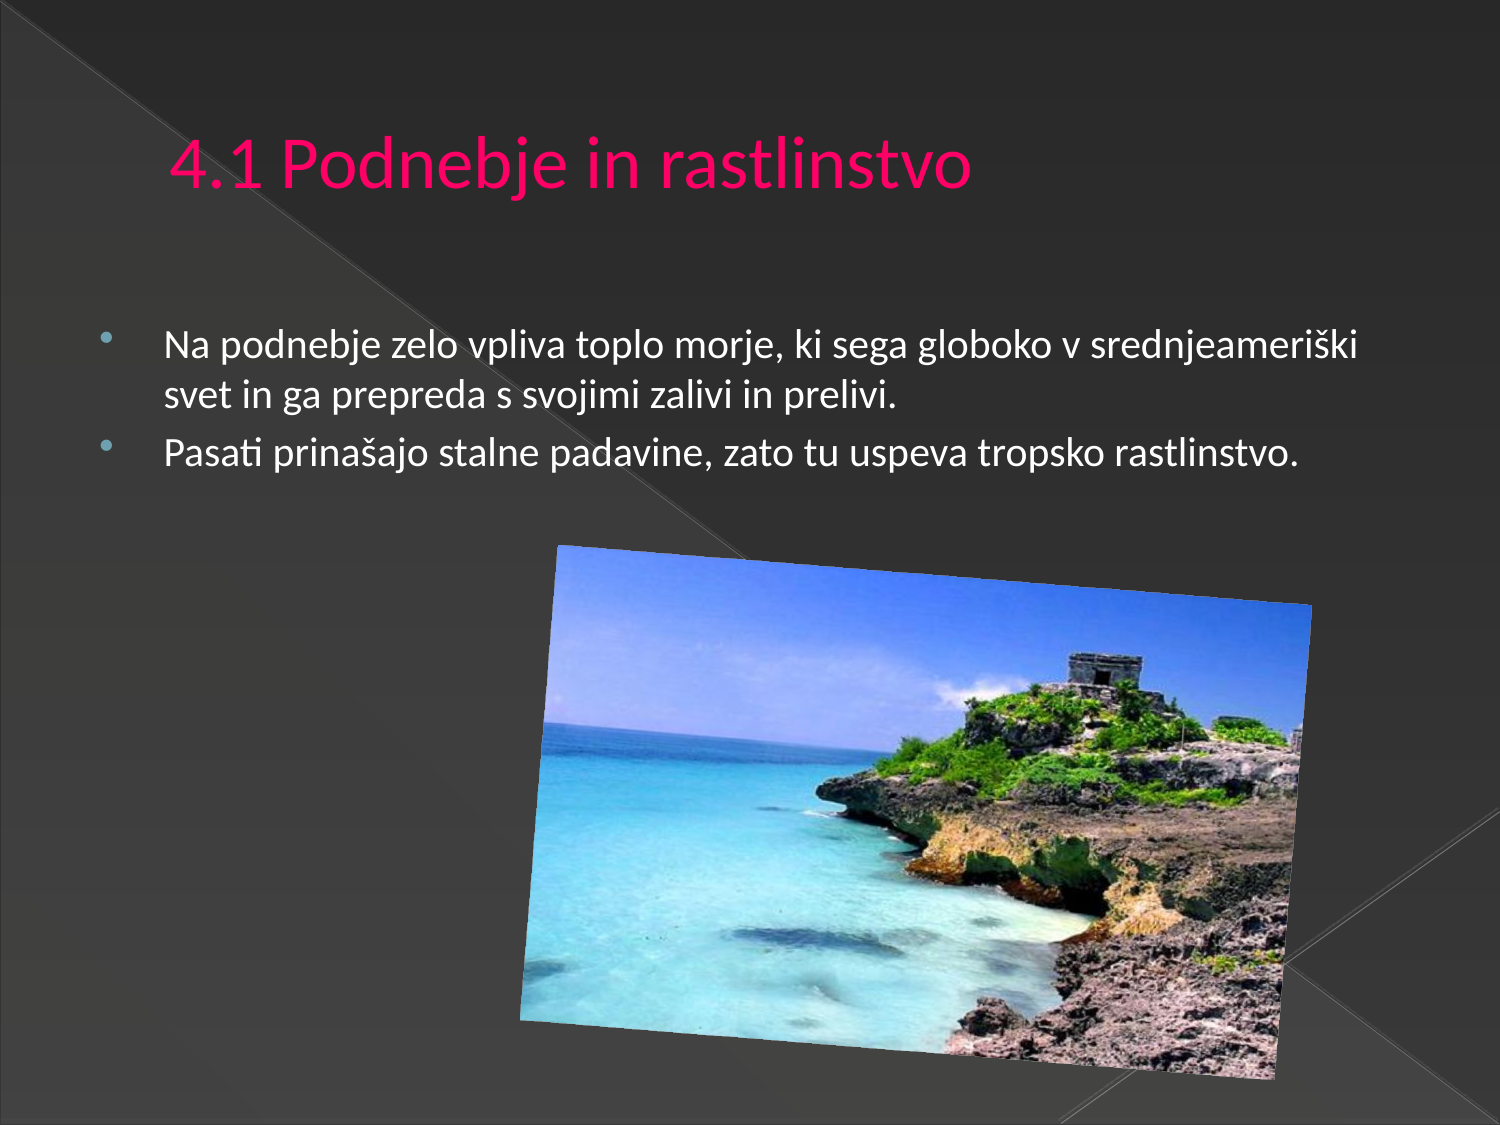

# 4.1 Podnebje in rastlinstvo
Na podnebje zelo vpliva toplo morje, ki sega globoko v srednjeameriški svet in ga prepreda s svojimi zalivi in prelivi.
Pasati prinašajo stalne padavine, zato tu uspeva tropsko rastlinstvo.